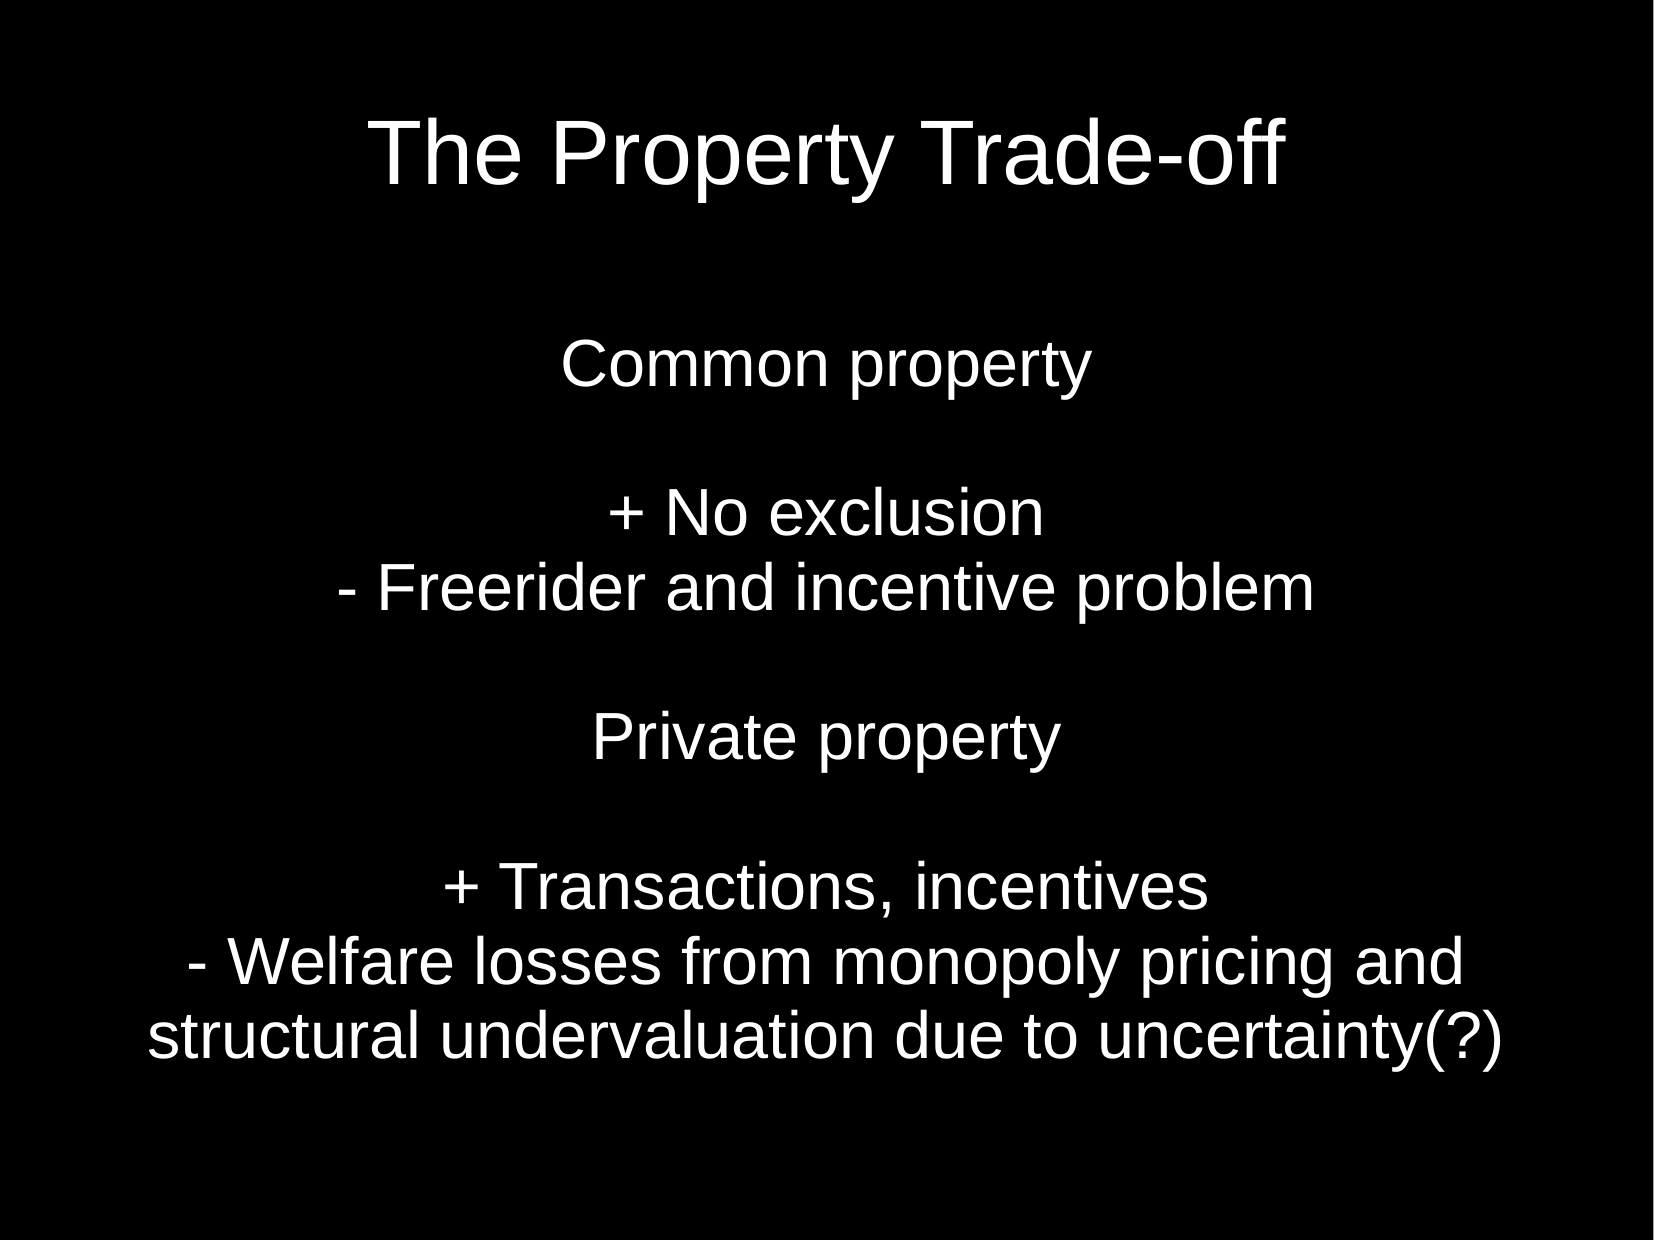

# The Property Trade-off
Common property
+ No exclusion
- Freerider and incentive problem
Private property
+ Transactions, incentives
- Welfare losses from monopoly pricing and structural undervaluation due to uncertainty(?)